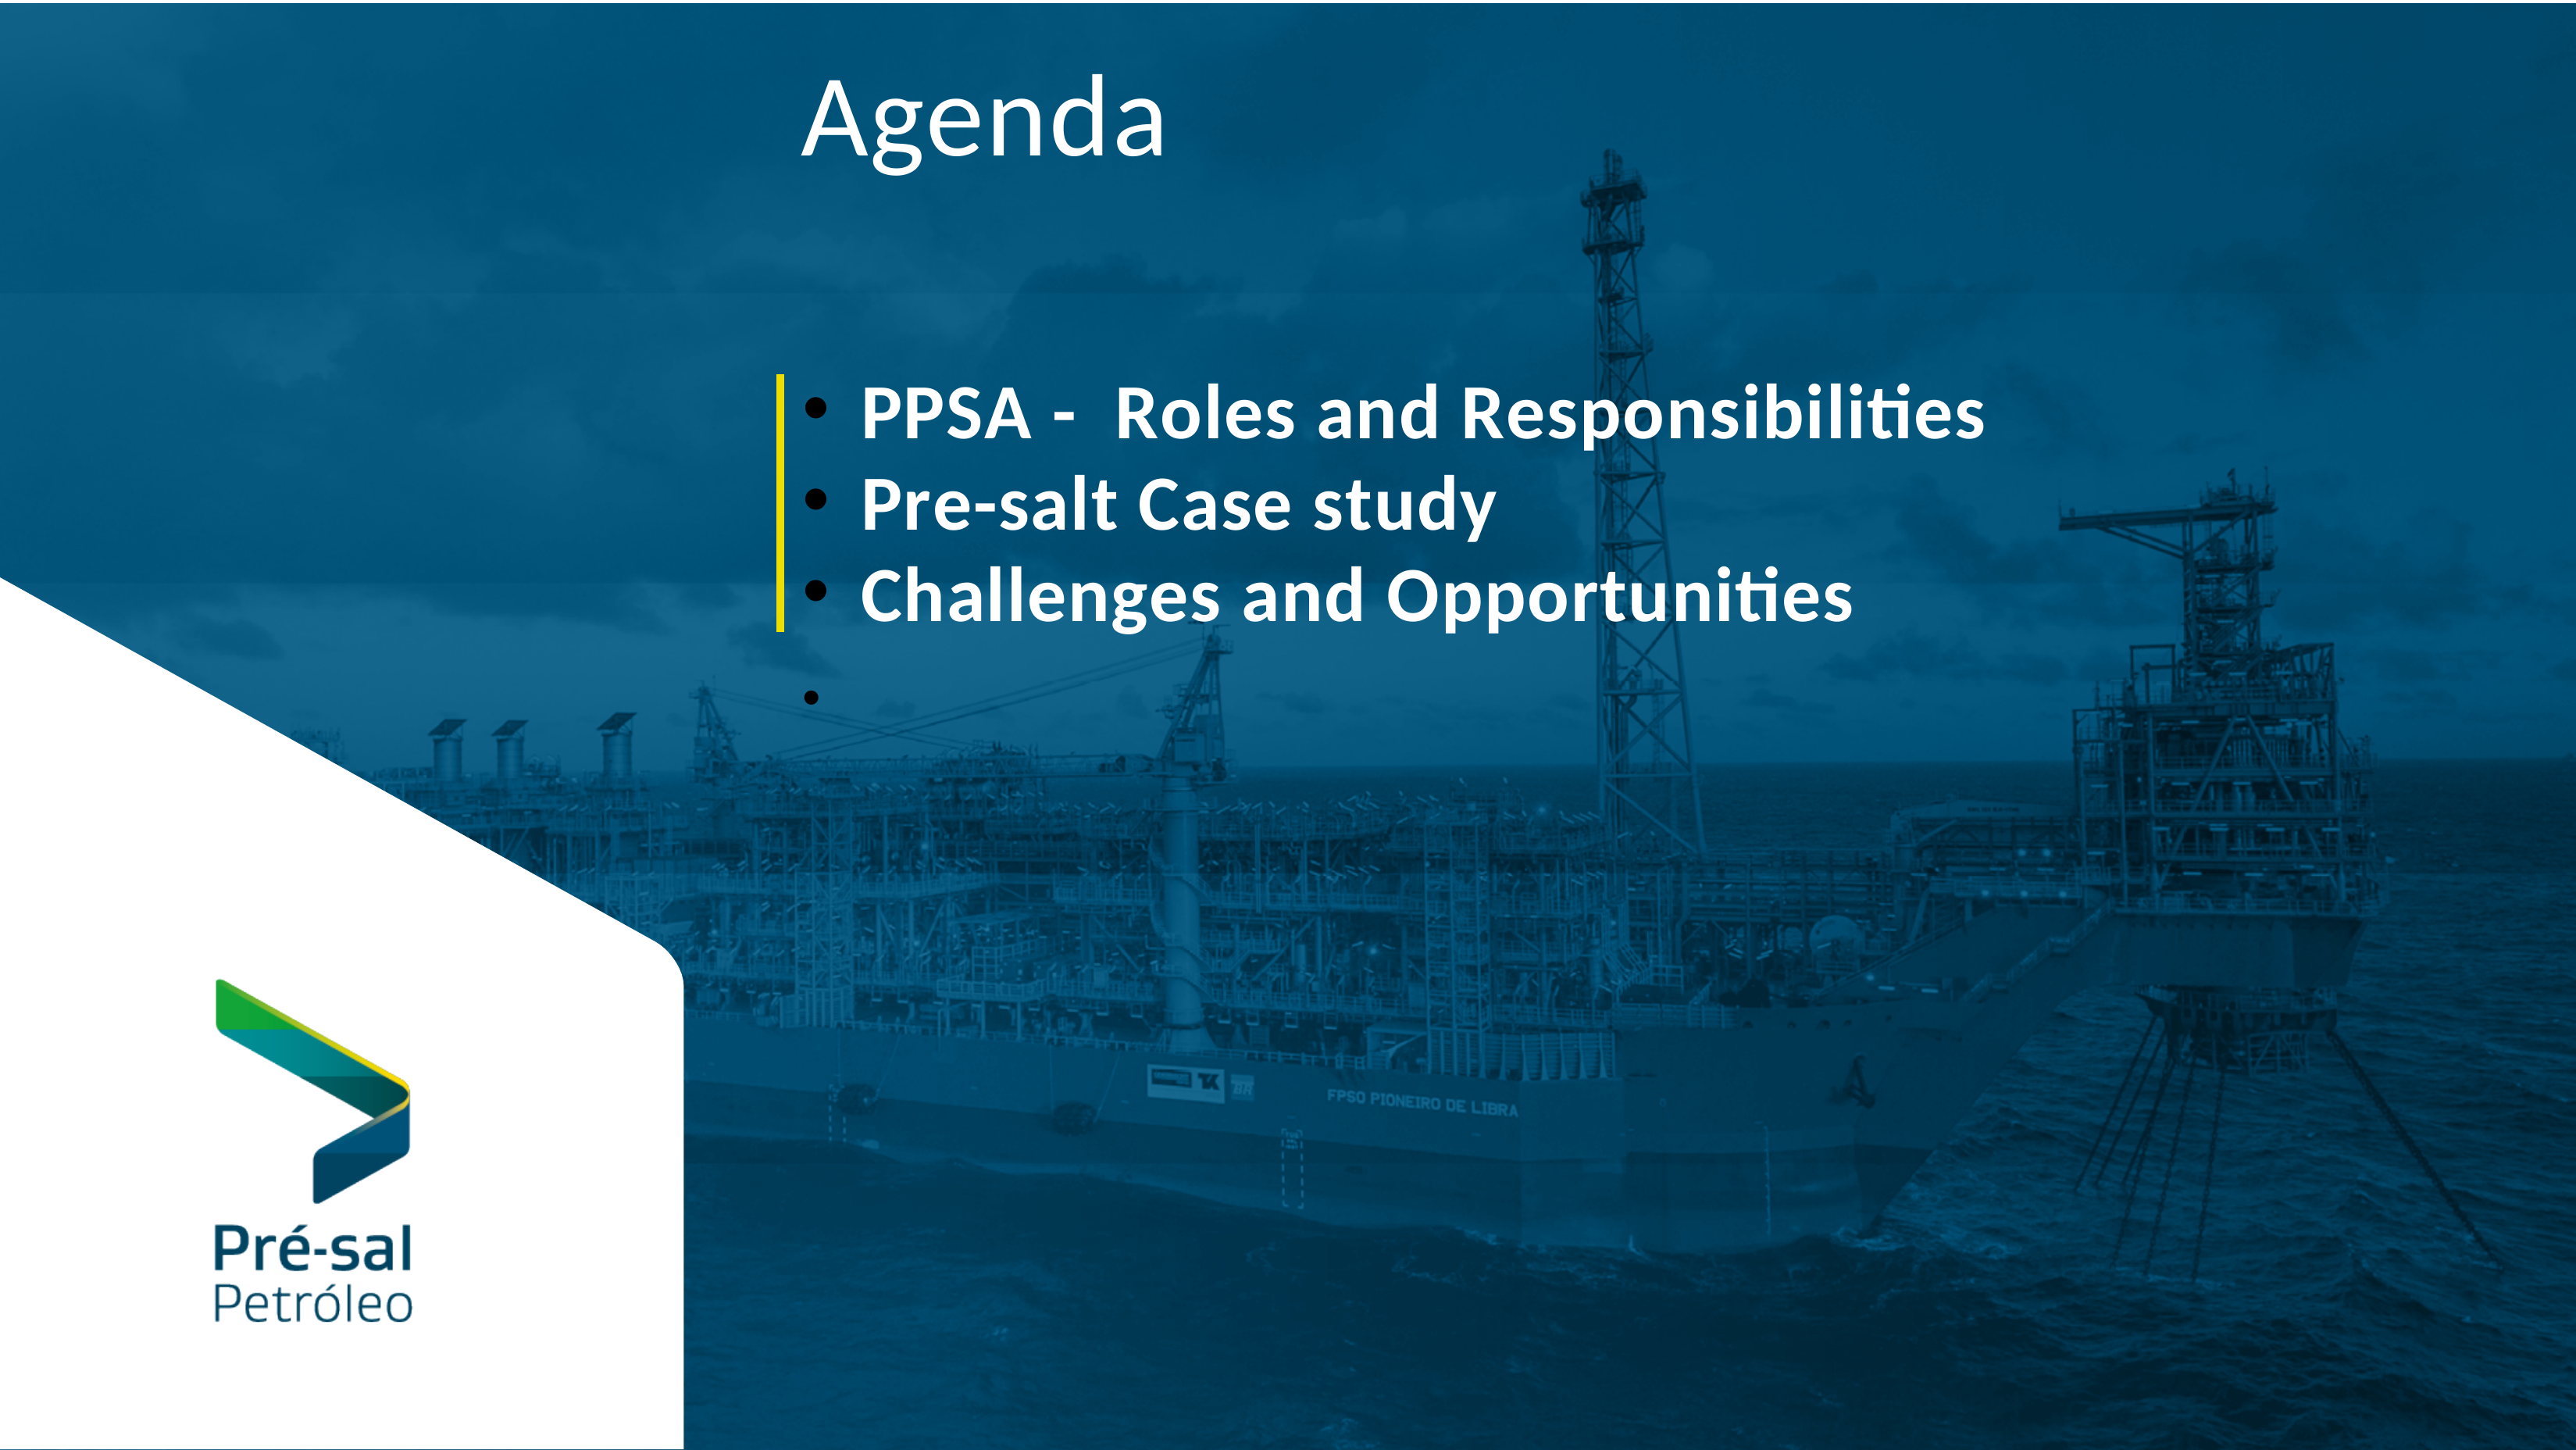

Agenda
PPSA - Roles and Responsibilities
Pre-salt Case study
Challenges and Opportunities